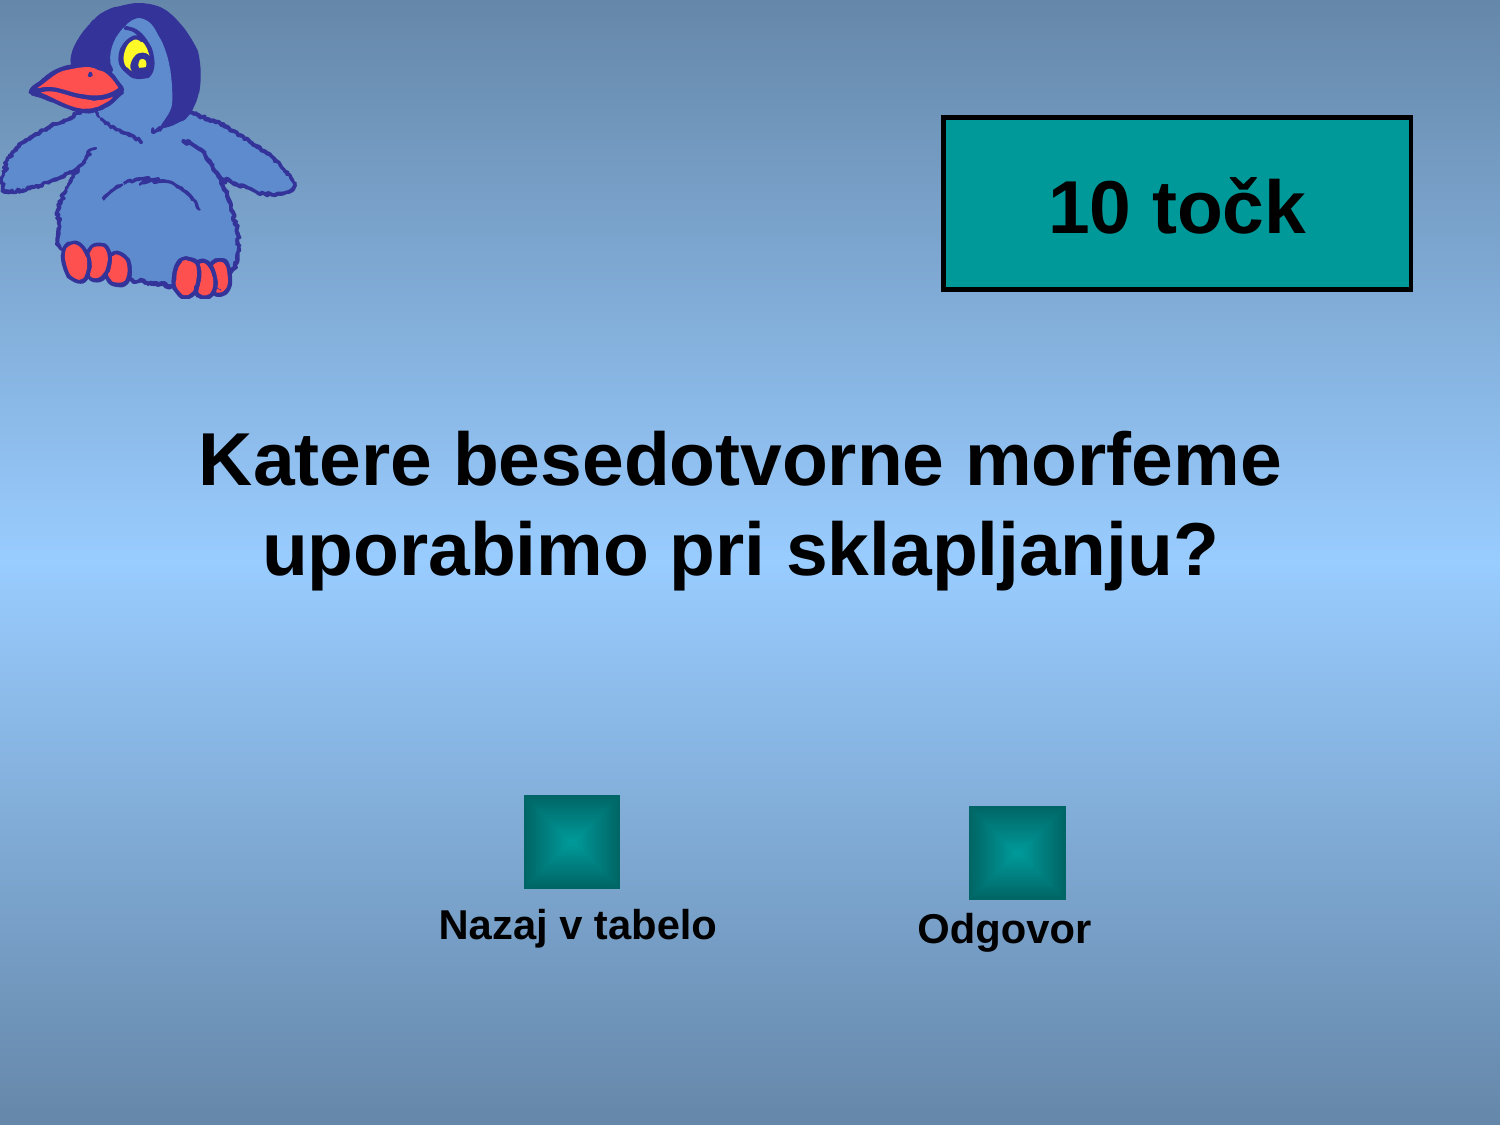

10 točk
# Katere besedotvorne morfeme uporabimo pri sklapljanju?
Nazaj v tabelo
Odgovor